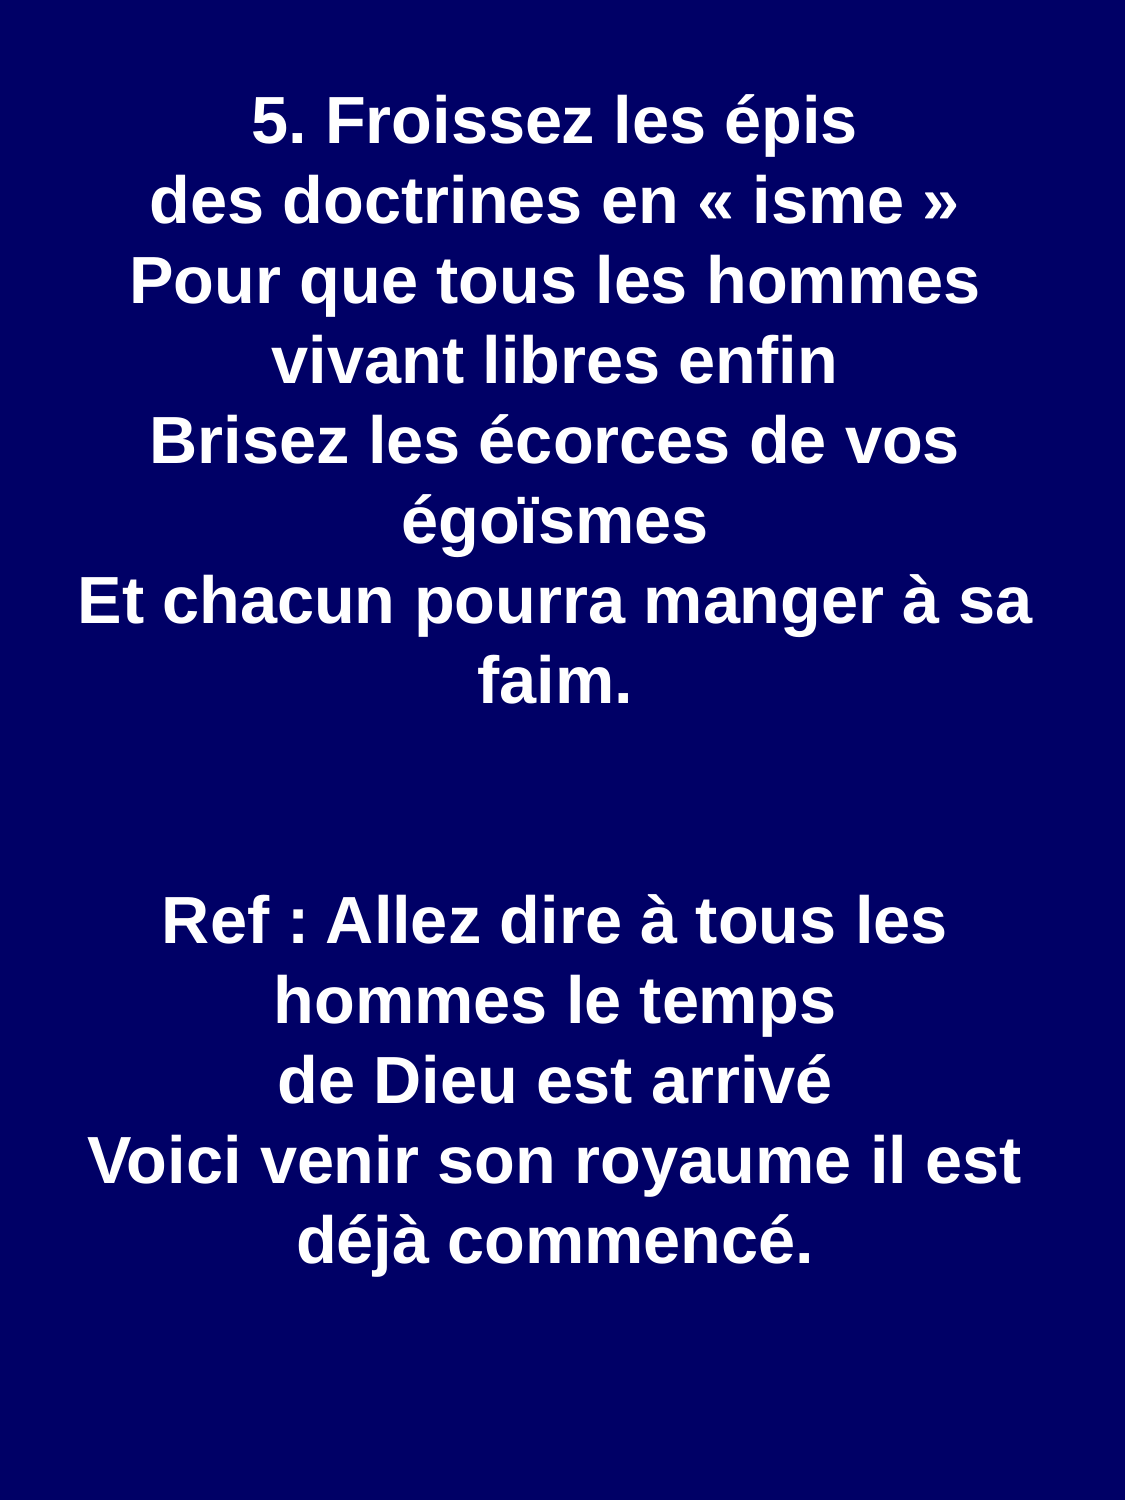

5. Froissez les épis
des doctrines en « isme »
Pour que tous les hommes
vivant libres enfin
Brisez les écorces de vos égoïsmes
Et chacun pourra manger à sa faim.
Ref : Allez dire à tous les hommes le temps
de Dieu est arrivé
Voici venir son royaume il est déjà commencé.